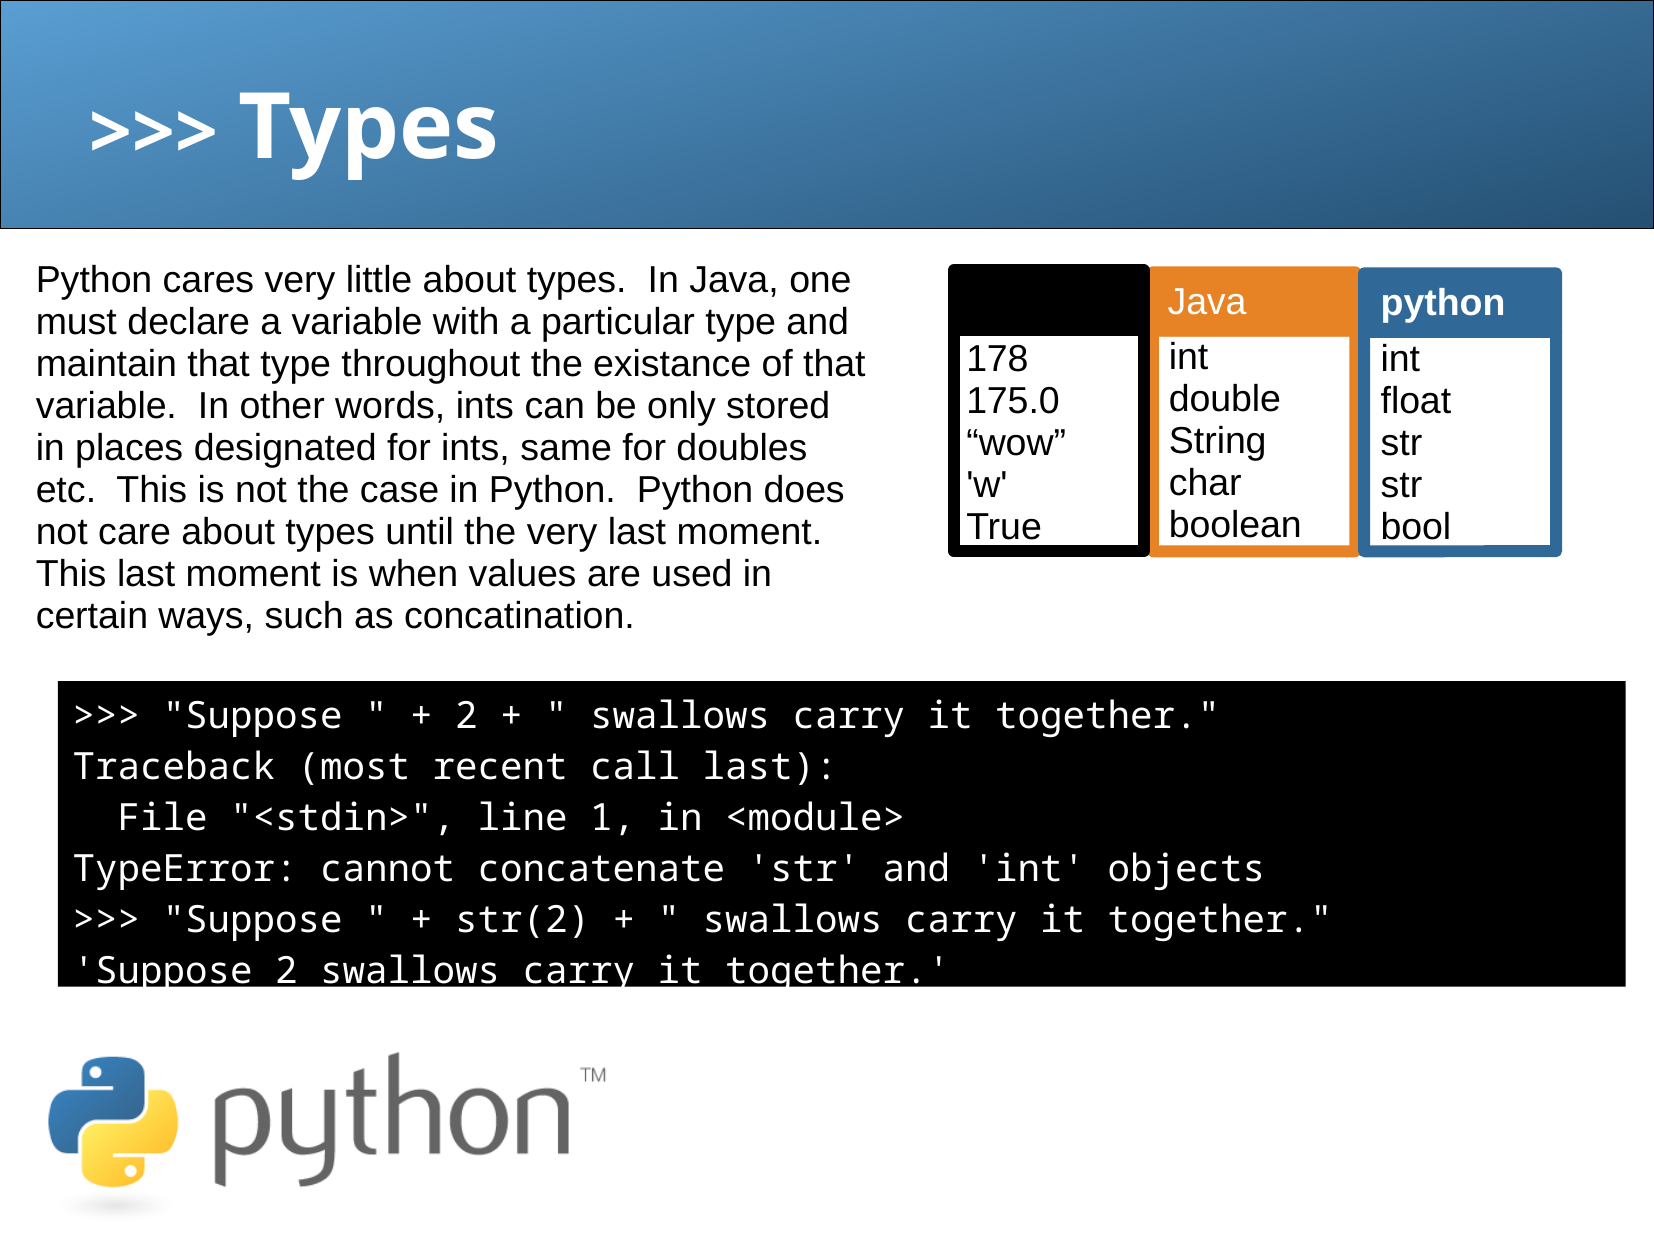

>>> Types
Python cares very little about types. In Java, one must declare a variable with a particular type and maintain that type throughout the existance of that variable. In other words, ints can be only stored in places designated for ints, same for doubles etc. This is not the case in Python. Python does not care about types until the very last moment. This last moment is when values are used in certain ways, such as concatination.
Java
python
int
double
String
char
boolean
178
175.0
“wow”
'w'
True
int
float
str
str
bool
>>> "Suppose " + 2 + " swallows carry it together."
Traceback (most recent call last):
 File "<stdin>", line 1, in <module>
TypeError: cannot concatenate 'str' and 'int' objects
>>> "Suppose " + str(2) + " swallows carry it together."
'Suppose 2 swallows carry it together.'